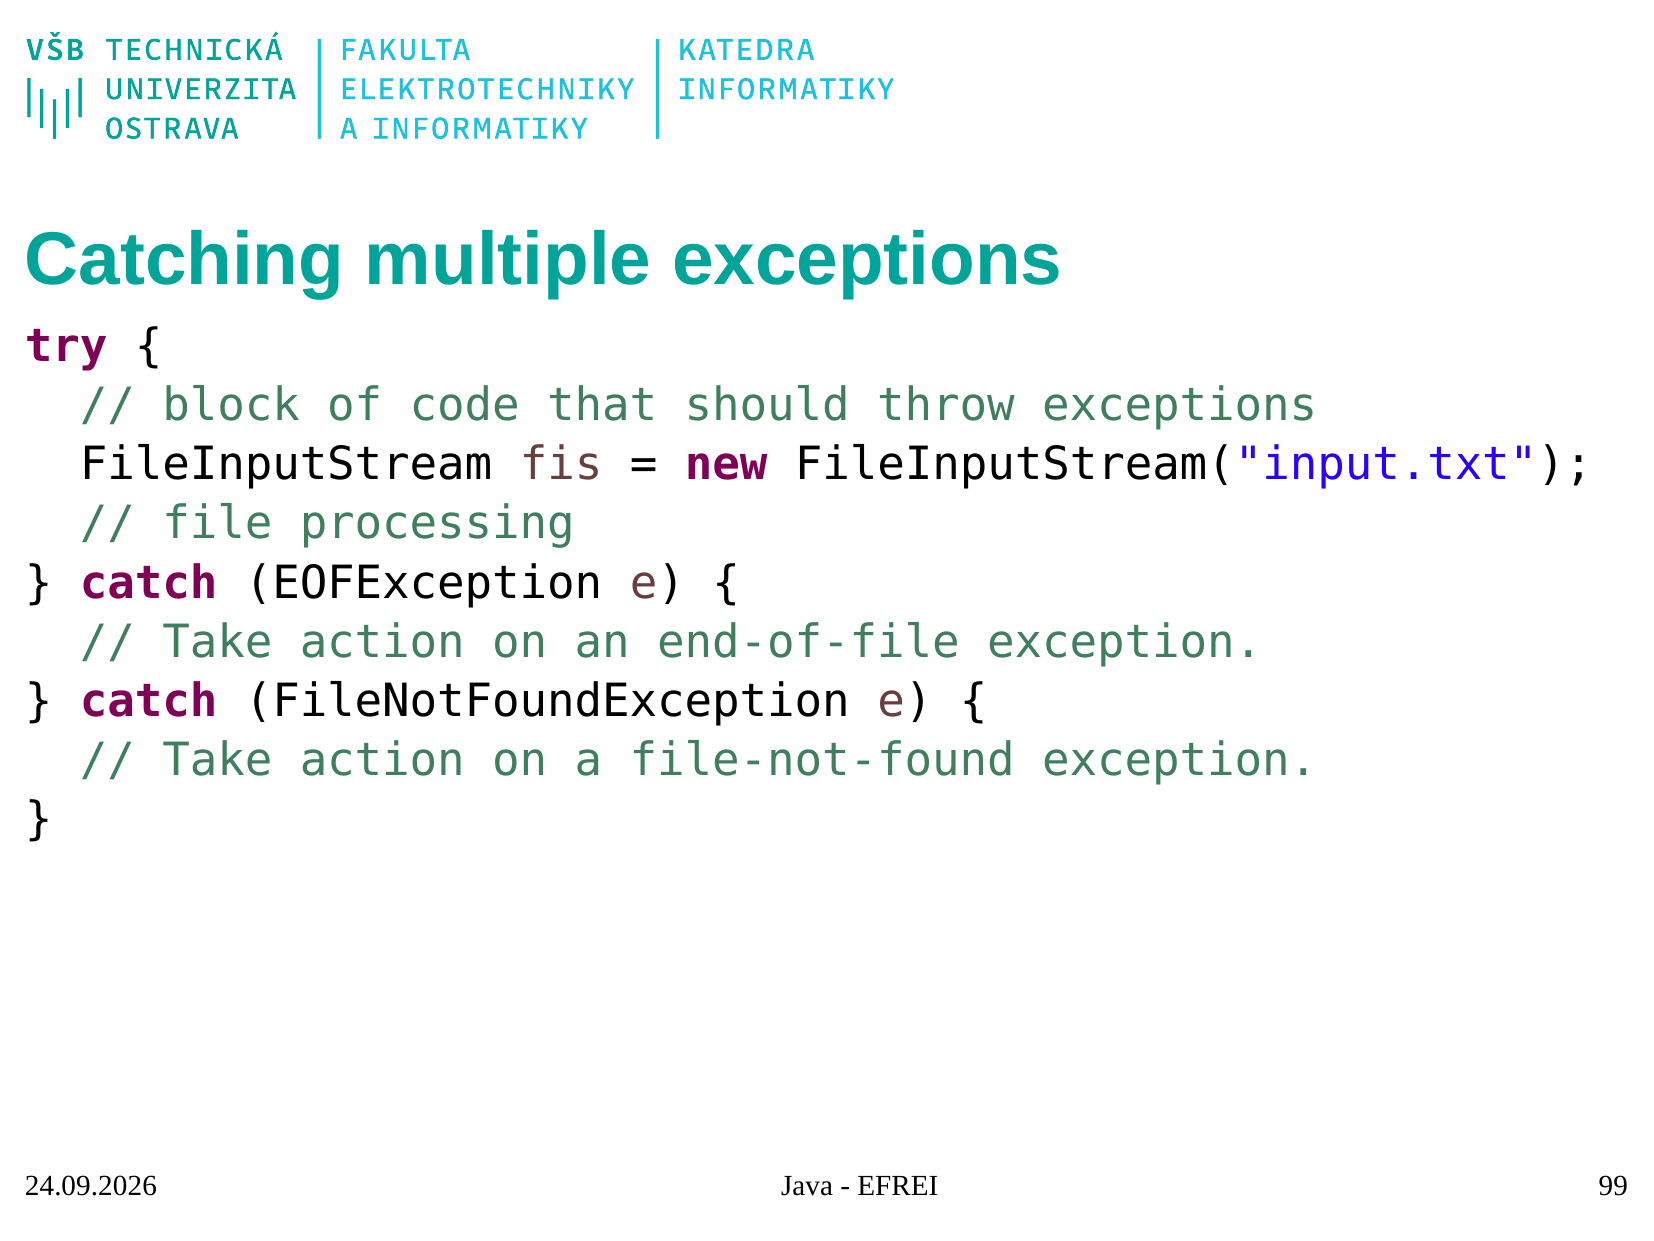

# Catching multiple exceptions
try {
 // block of code that should throw exceptions
 FileInputStream fis = new FileInputStream("input.txt");
 // file processing
} catch (EOFException e) {
 // Take action on an end-of-file exception.
} catch (FileNotFoundException e) {
 // Take action on a file-not-found exception.
}
Java - EFREI
99